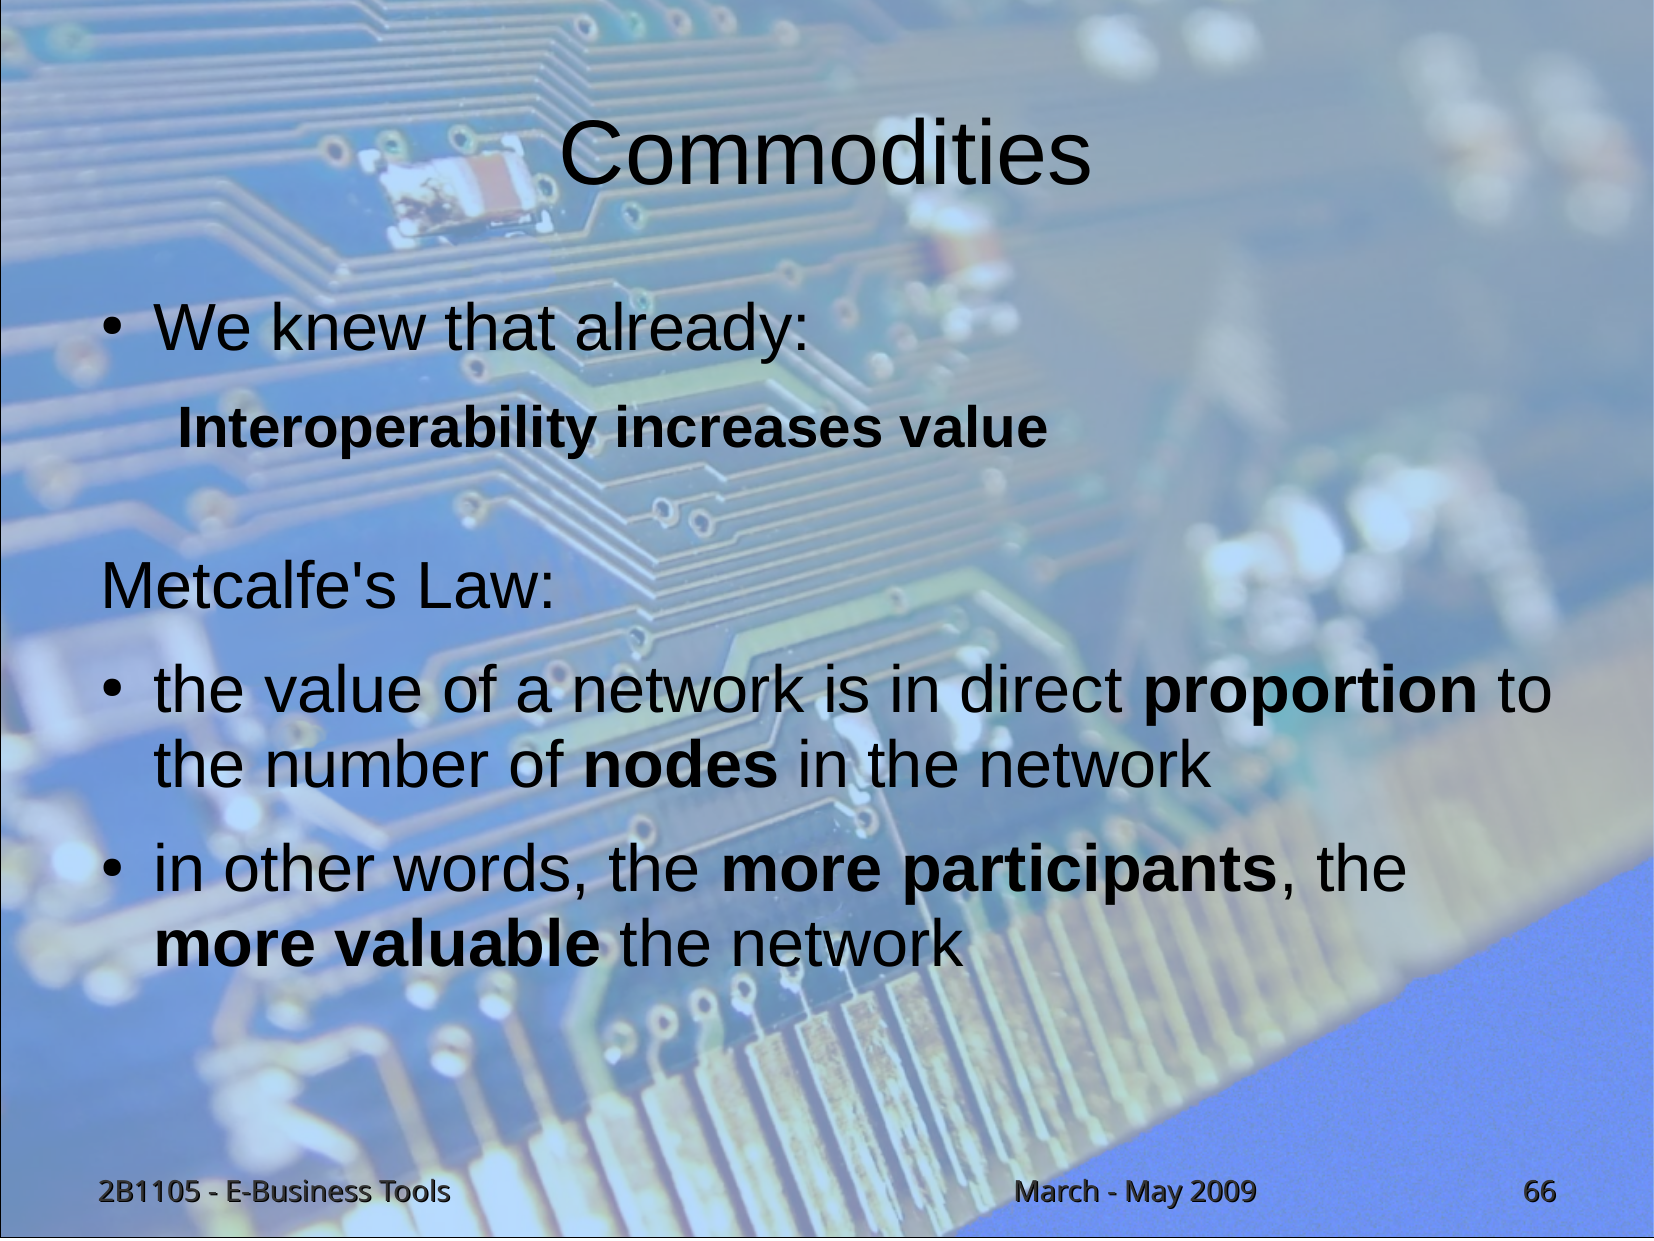

# Commodities
We knew that already:
Interoperability increases value
Metcalfe's Law:
the value of a network is in direct proportion to the number of nodes in the network
in other words, the more participants, the more valuable the network